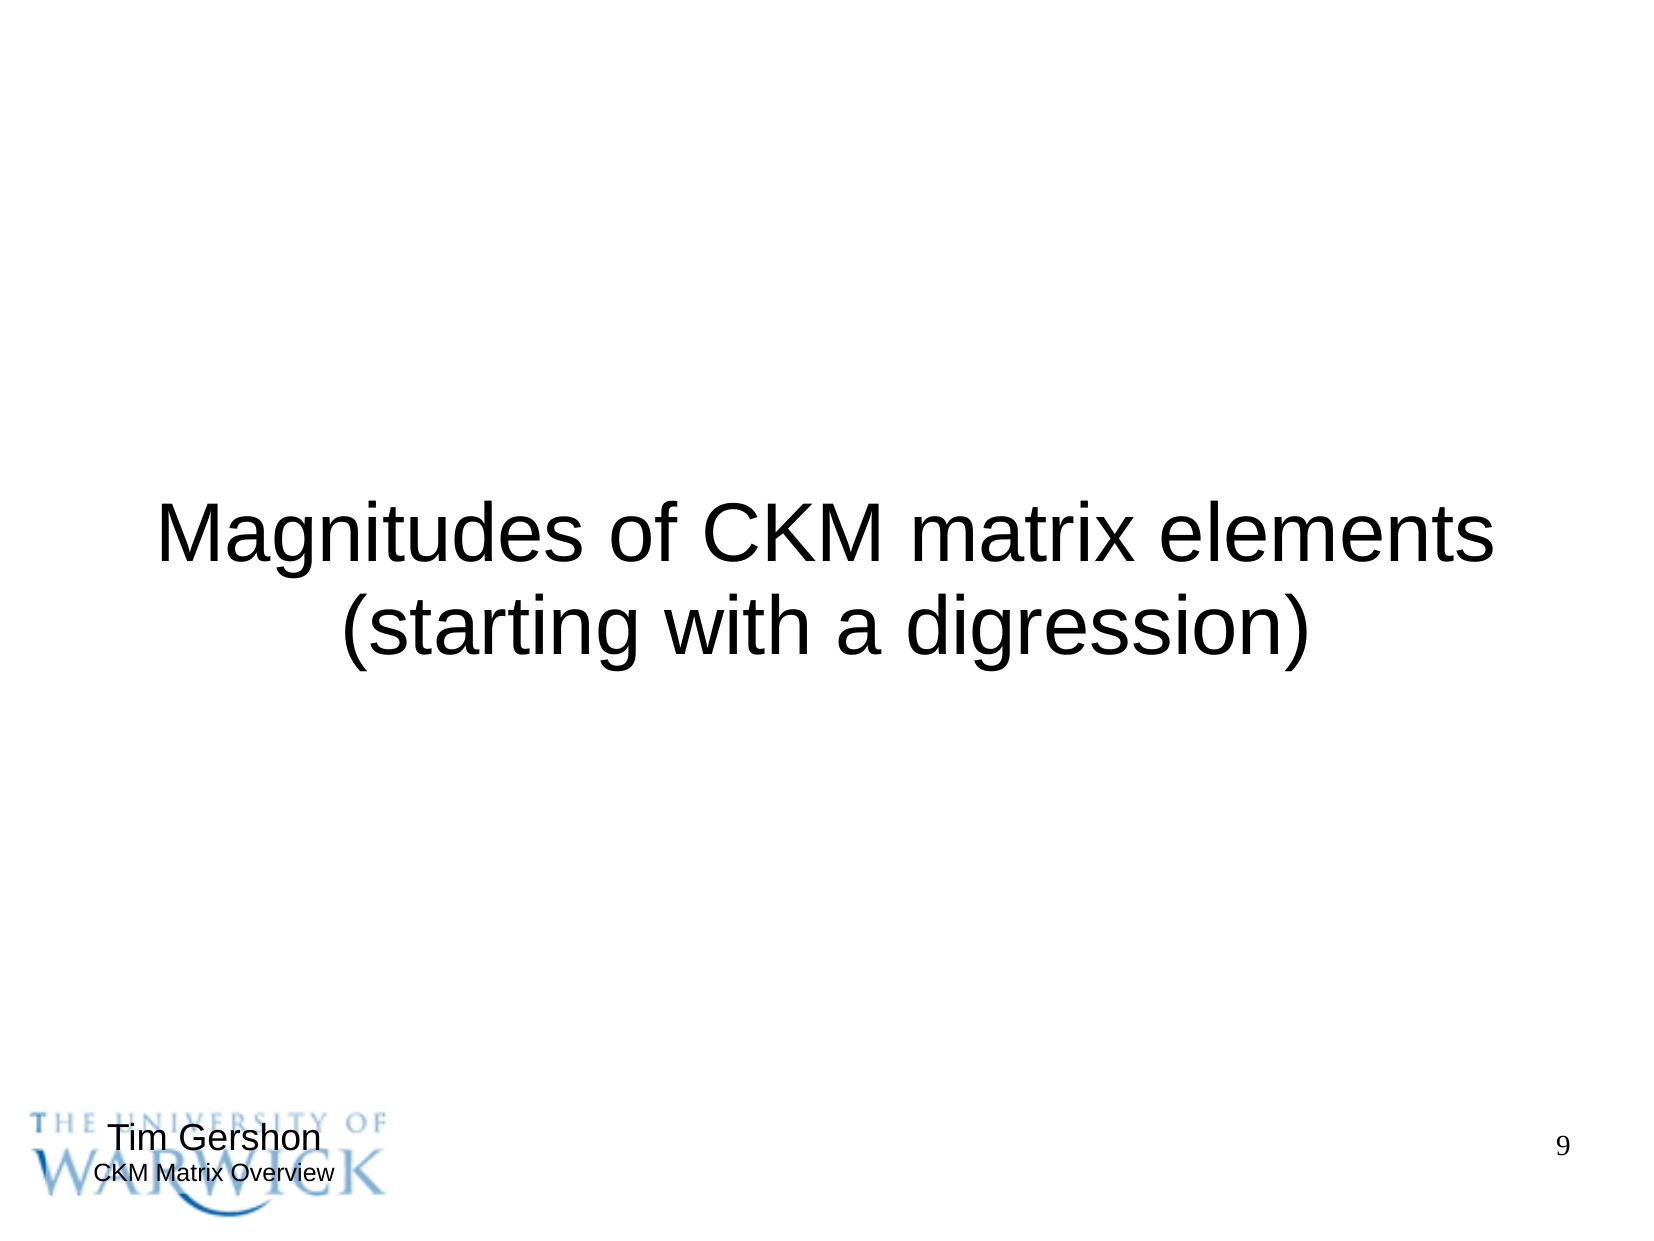

# Magnitudes of CKM matrix elements
(starting with a digression)
Tim Gershon
CKM Matrix Overview
9